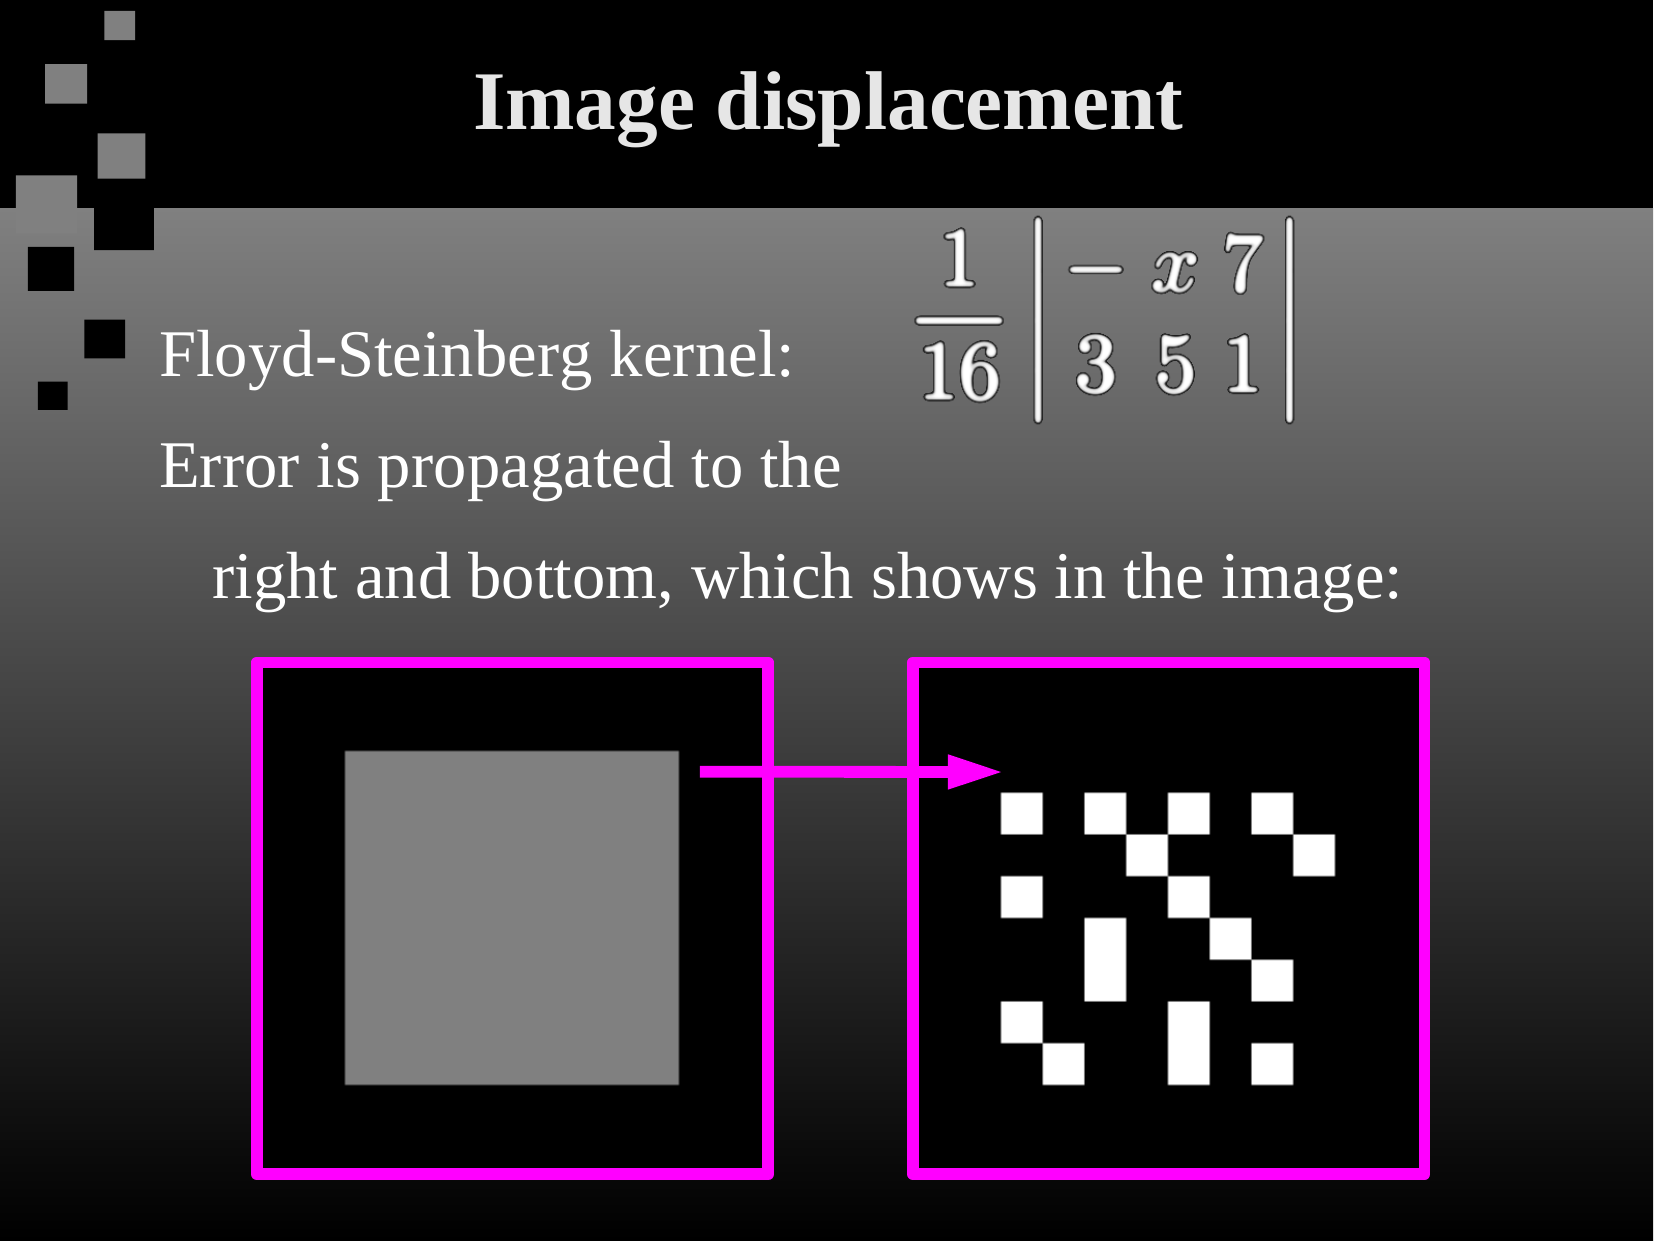

# Image displacement
Floyd-Steinberg kernel:
Error is propagated to the
right and bottom, which shows in the image: